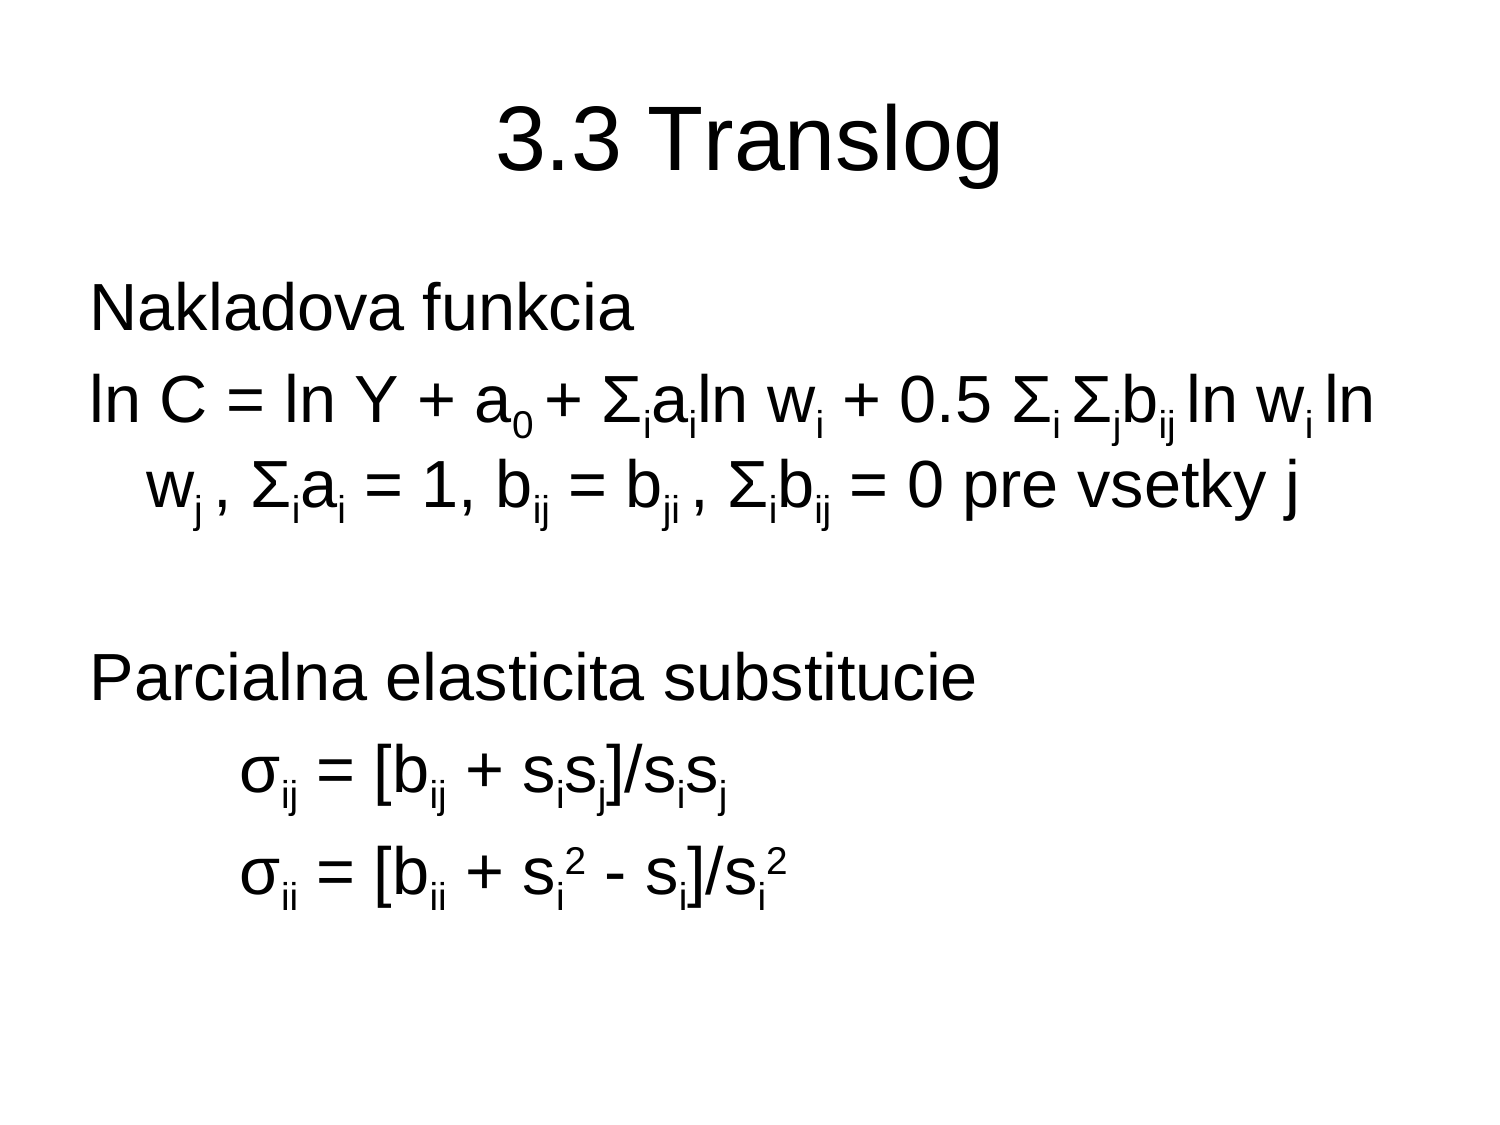

# 3.3 Translog
Nakladova funkcia
ln C = ln Y + a0 + Σiailn wi + 0.5 Σi Σjbij ln wi ln wj , Σiai = 1, bij = bji , Σibij = 0 pre vsetky j
Parcialna elasticita substitucie
		σij = [bij + sisj]/sisj
		σii = [bii + si2 - si]/si2